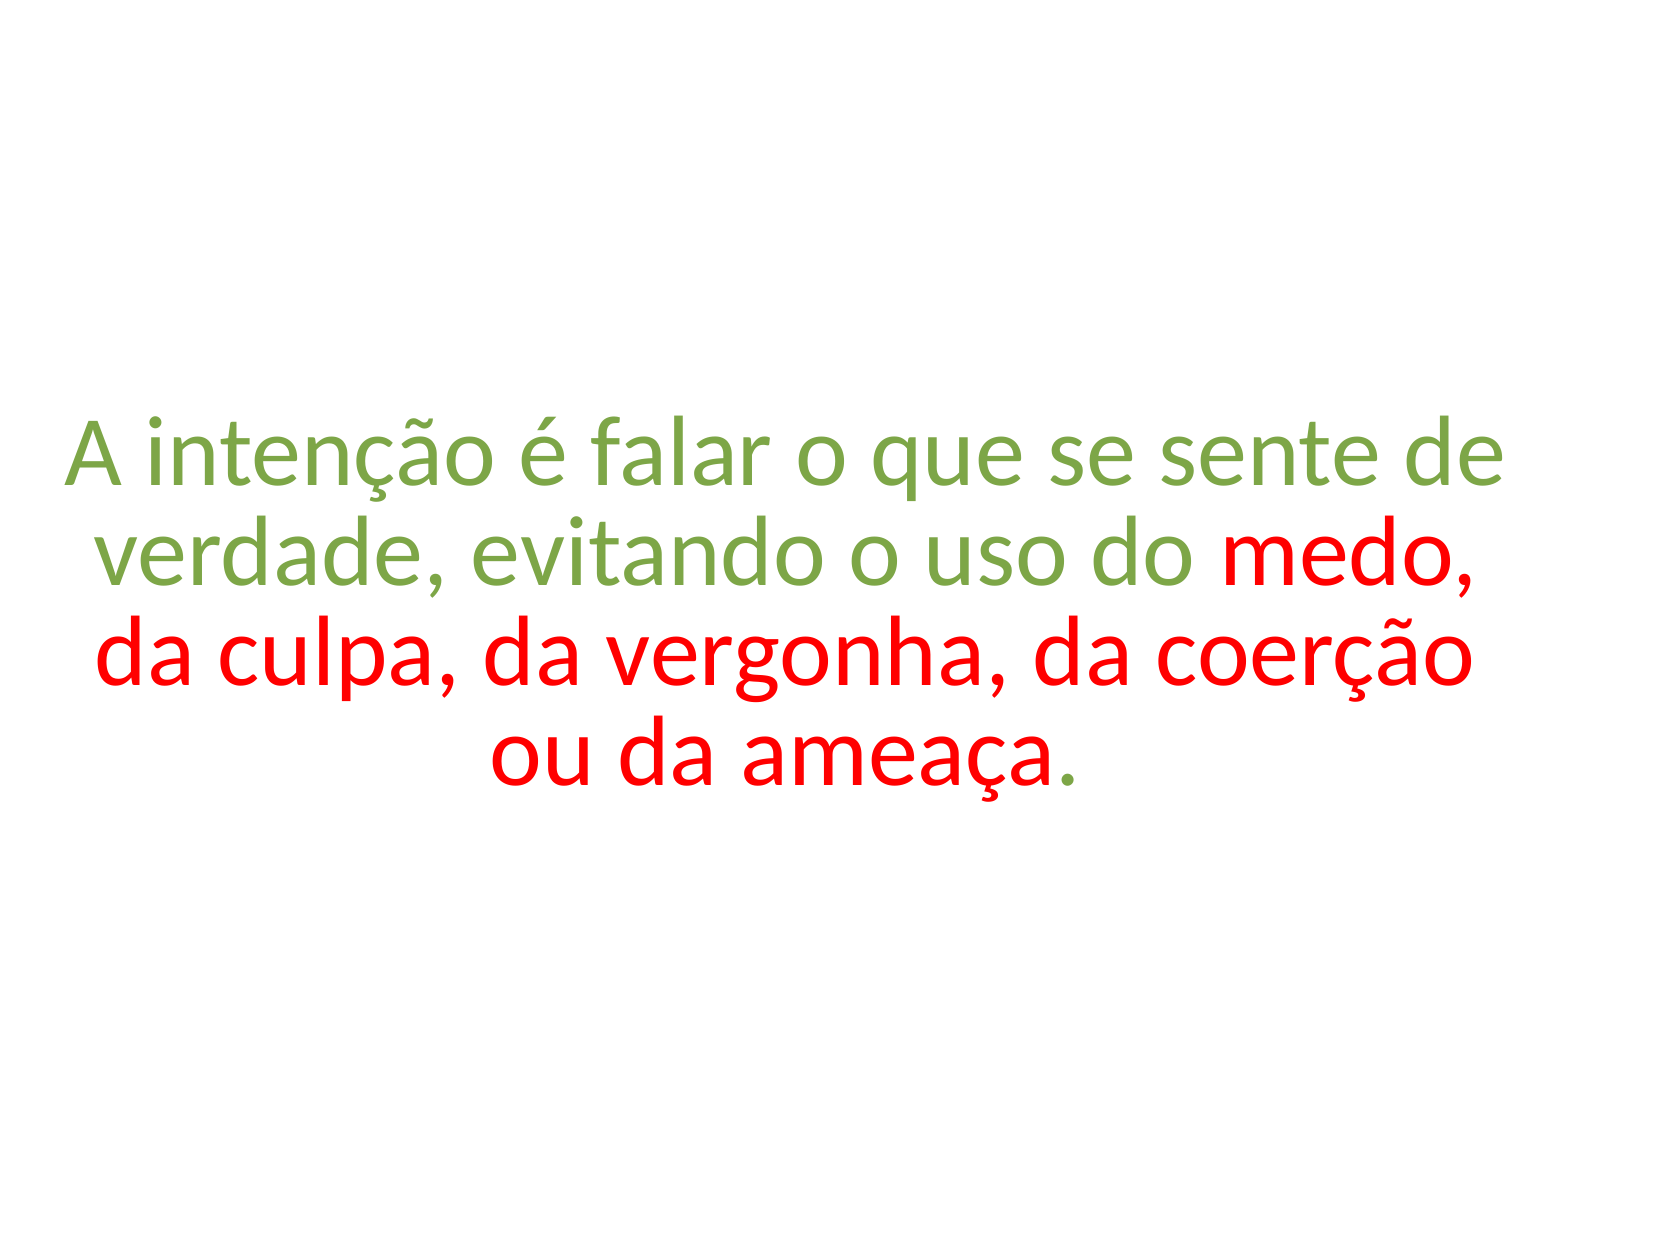

# A intenção é falar o que se sente de verdade, evitando o uso do medo, da culpa, da vergonha, da coerção ou da ameaça.